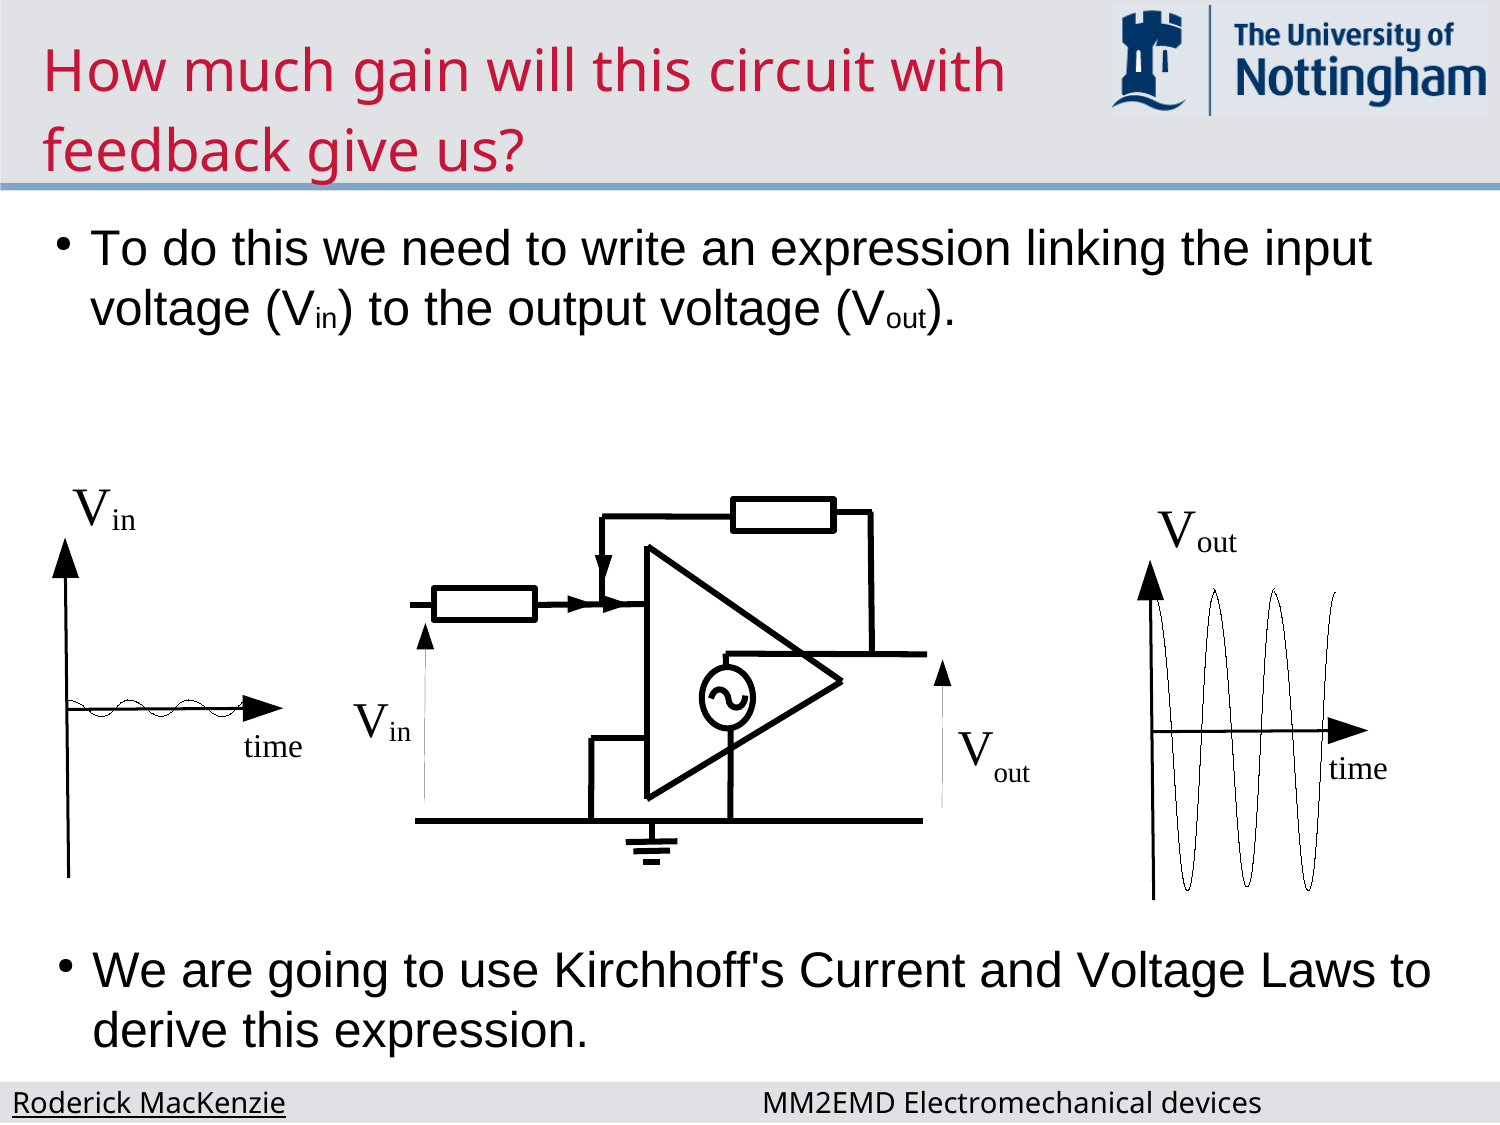

# How much gain will this circuit with feedback give us?
To do this we need to write an expression linking the input voltage (Vin) to the output voltage (Vout).
Vin
Vout
Vin
Vout
time
time
We are going to use Kirchhoff's Current and Voltage Laws to derive this expression.